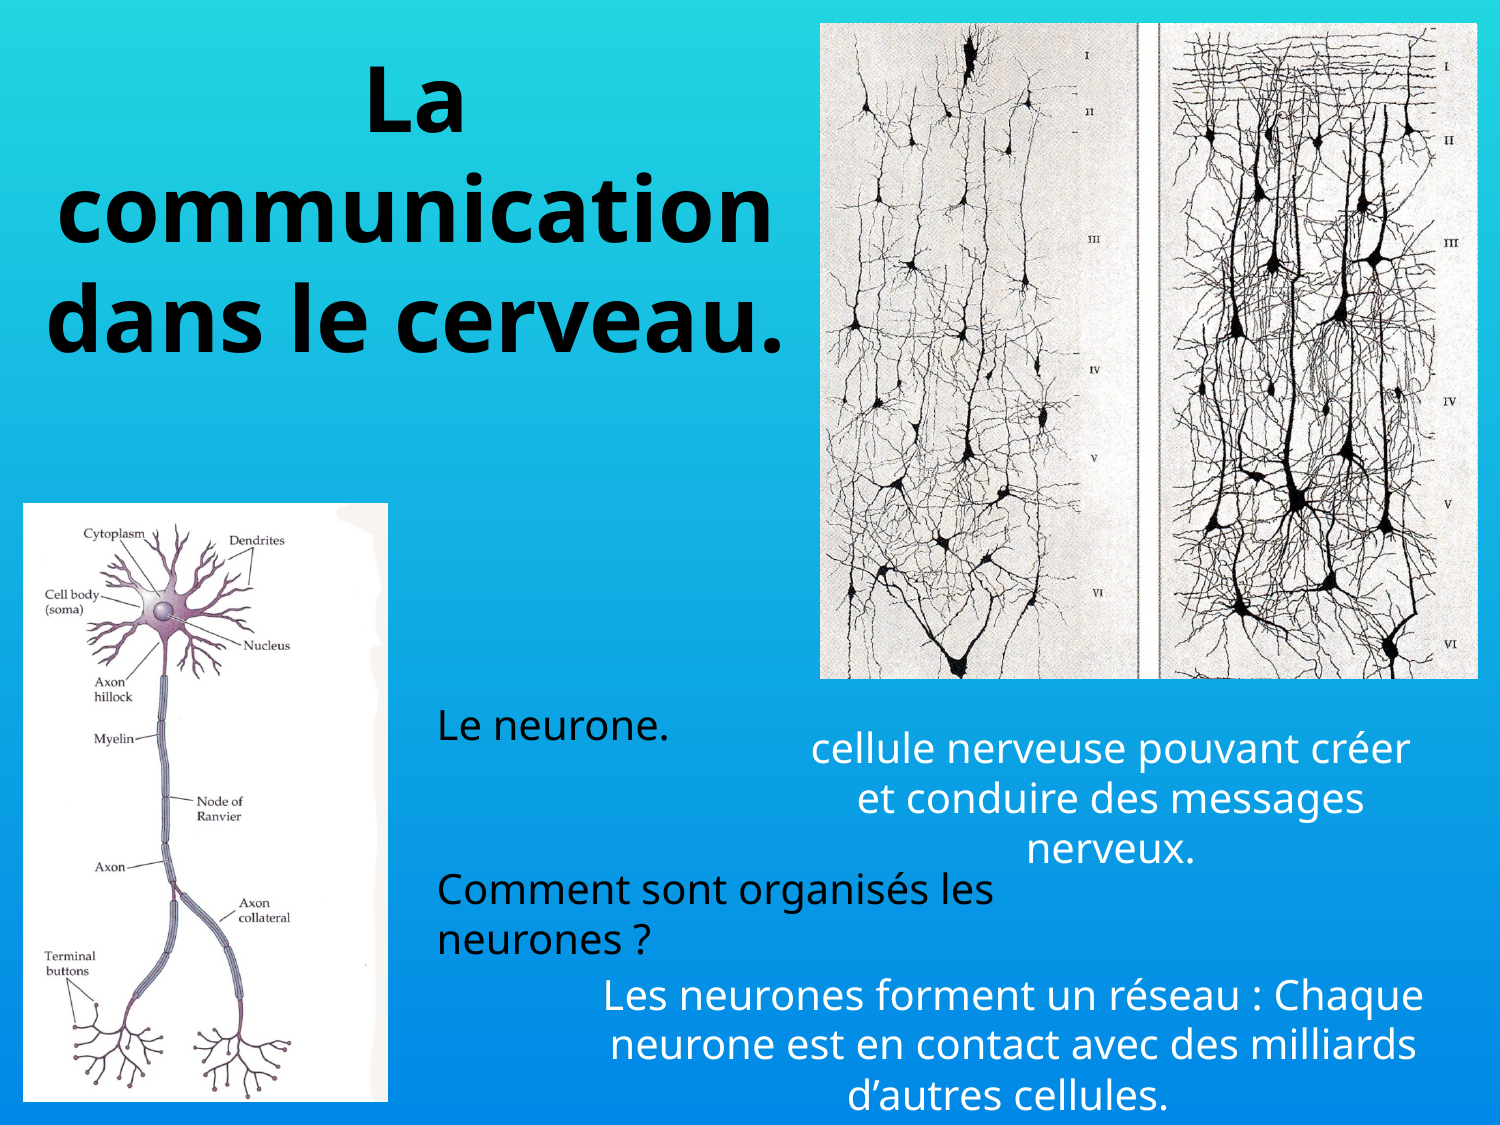

# La communication dans le cerveau.
page190
Le neurone.
cellule nerveuse pouvant créer et conduire des messages nerveux.
Comment sont organisés les neurones ?
Les neurones forment un réseau : Chaque neurone est en contact avec des milliards d’autres cellules.